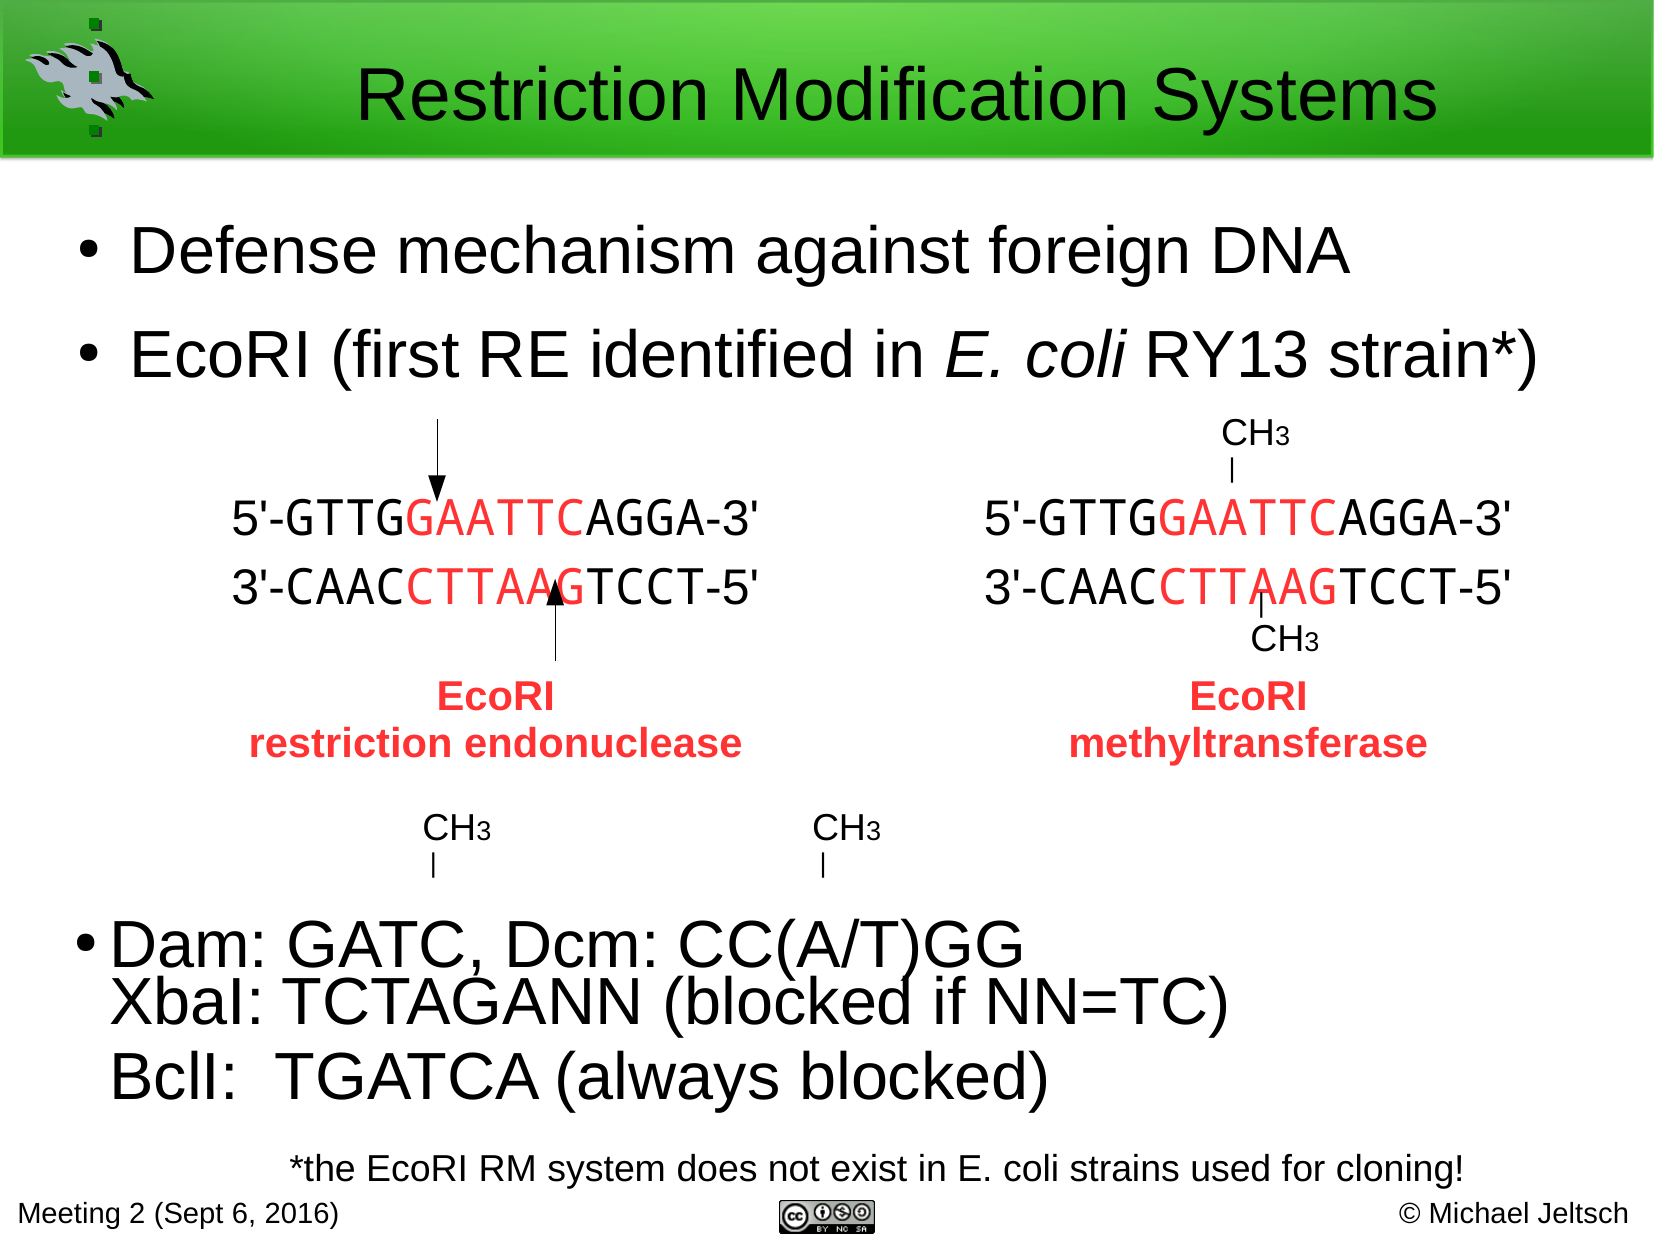

# Restriction Modification Systems
Defense mechanism against foreign DNA
EcoRI (first RE identified in E. coli RY13 strain*)
CH3
 |
5'-GTTGGAATTCAGGA-3'
3'-CAACCTTAAGTCCT-5'
5'-GTTGGAATTCAGGA-3'
3'-CAACCTTAAGTCCT-5'
 |
CH3
EcoRI
restriction endonuclease
EcoRI
methyltransferase
CH3
 |
CH3
 |
Dam: GATC, Dcm: CC(A/T)GG
XbaI: TCTAGANN (blocked if NN=TC)
BclI: TGATCA (always blocked)
*the EcoRI RM system does not exist in E. coli strains used for cloning!